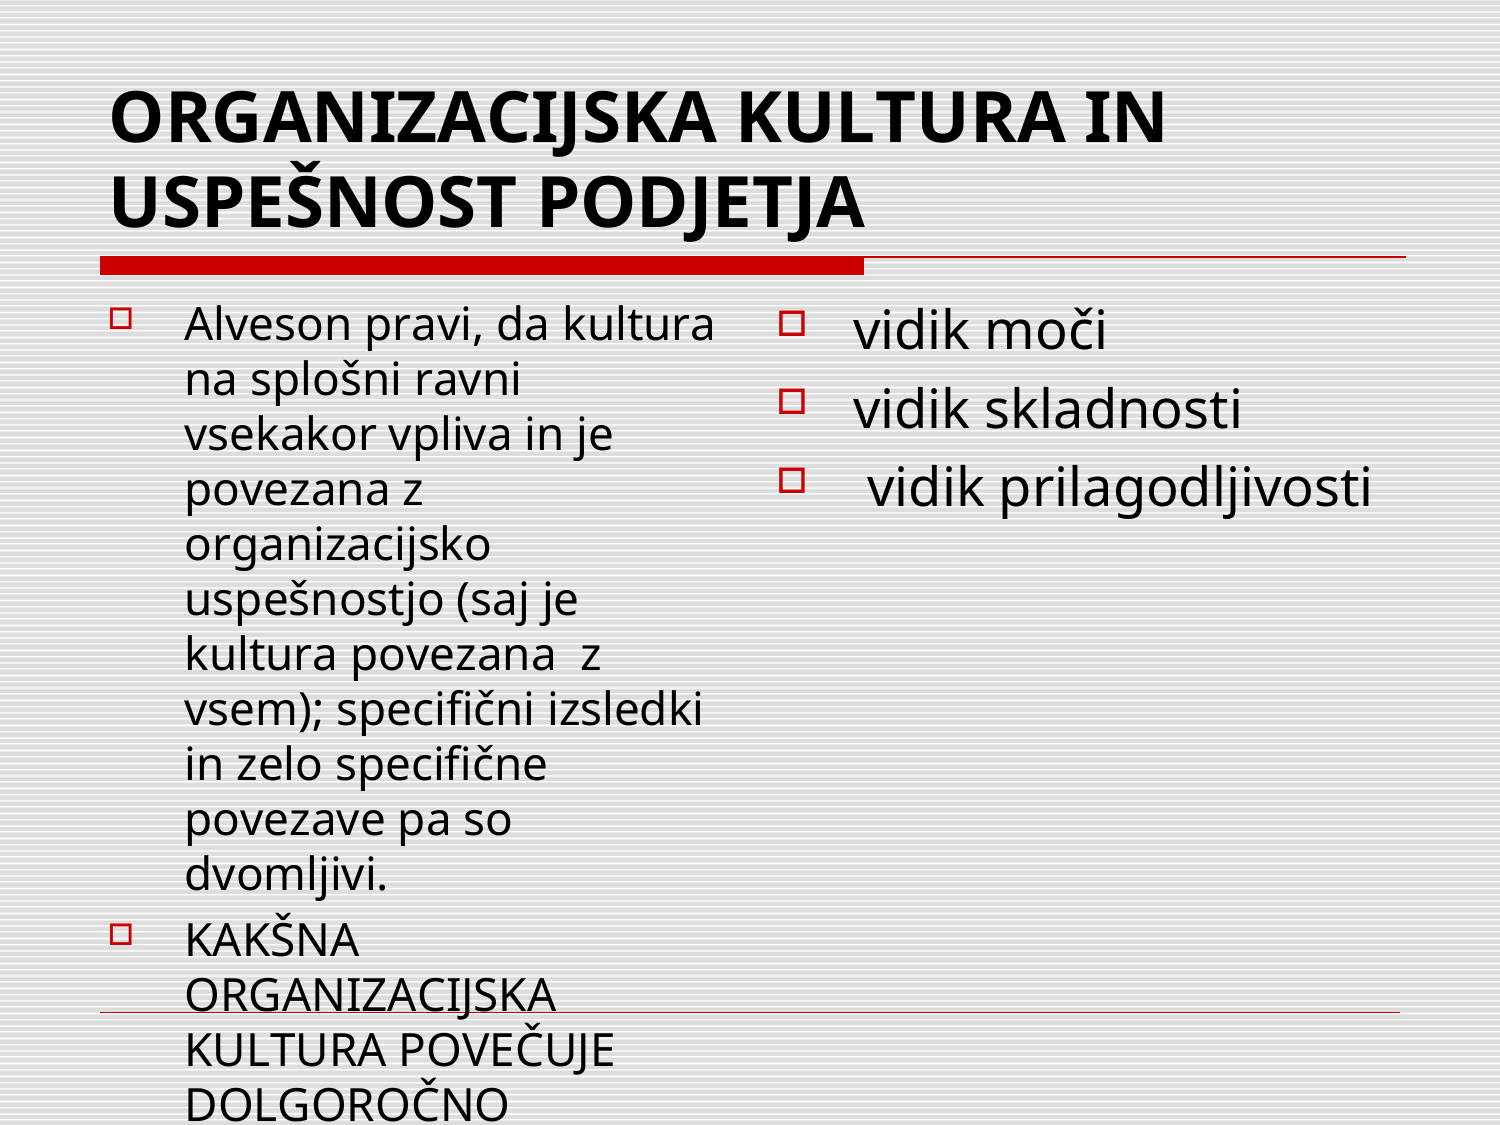

# ORGANIZACIJSKA KULTURA IN USPEŠNOST PODJETJA
Alveson pravi, da kultura na splošni ravni vsekakor vpliva in je povezana z organizacijsko uspešnostjo (saj je kultura povezana z vsem); specifični izsledki in zelo specifične povezave pa so dvomljivi.
KAKŠNA ORGANIZACIJSKA KULTURA POVEČUJE DOLGOROČNO USPEŠNOST PODJETJA?
vidik moči
vidik skladnosti
 vidik prilagodljivosti